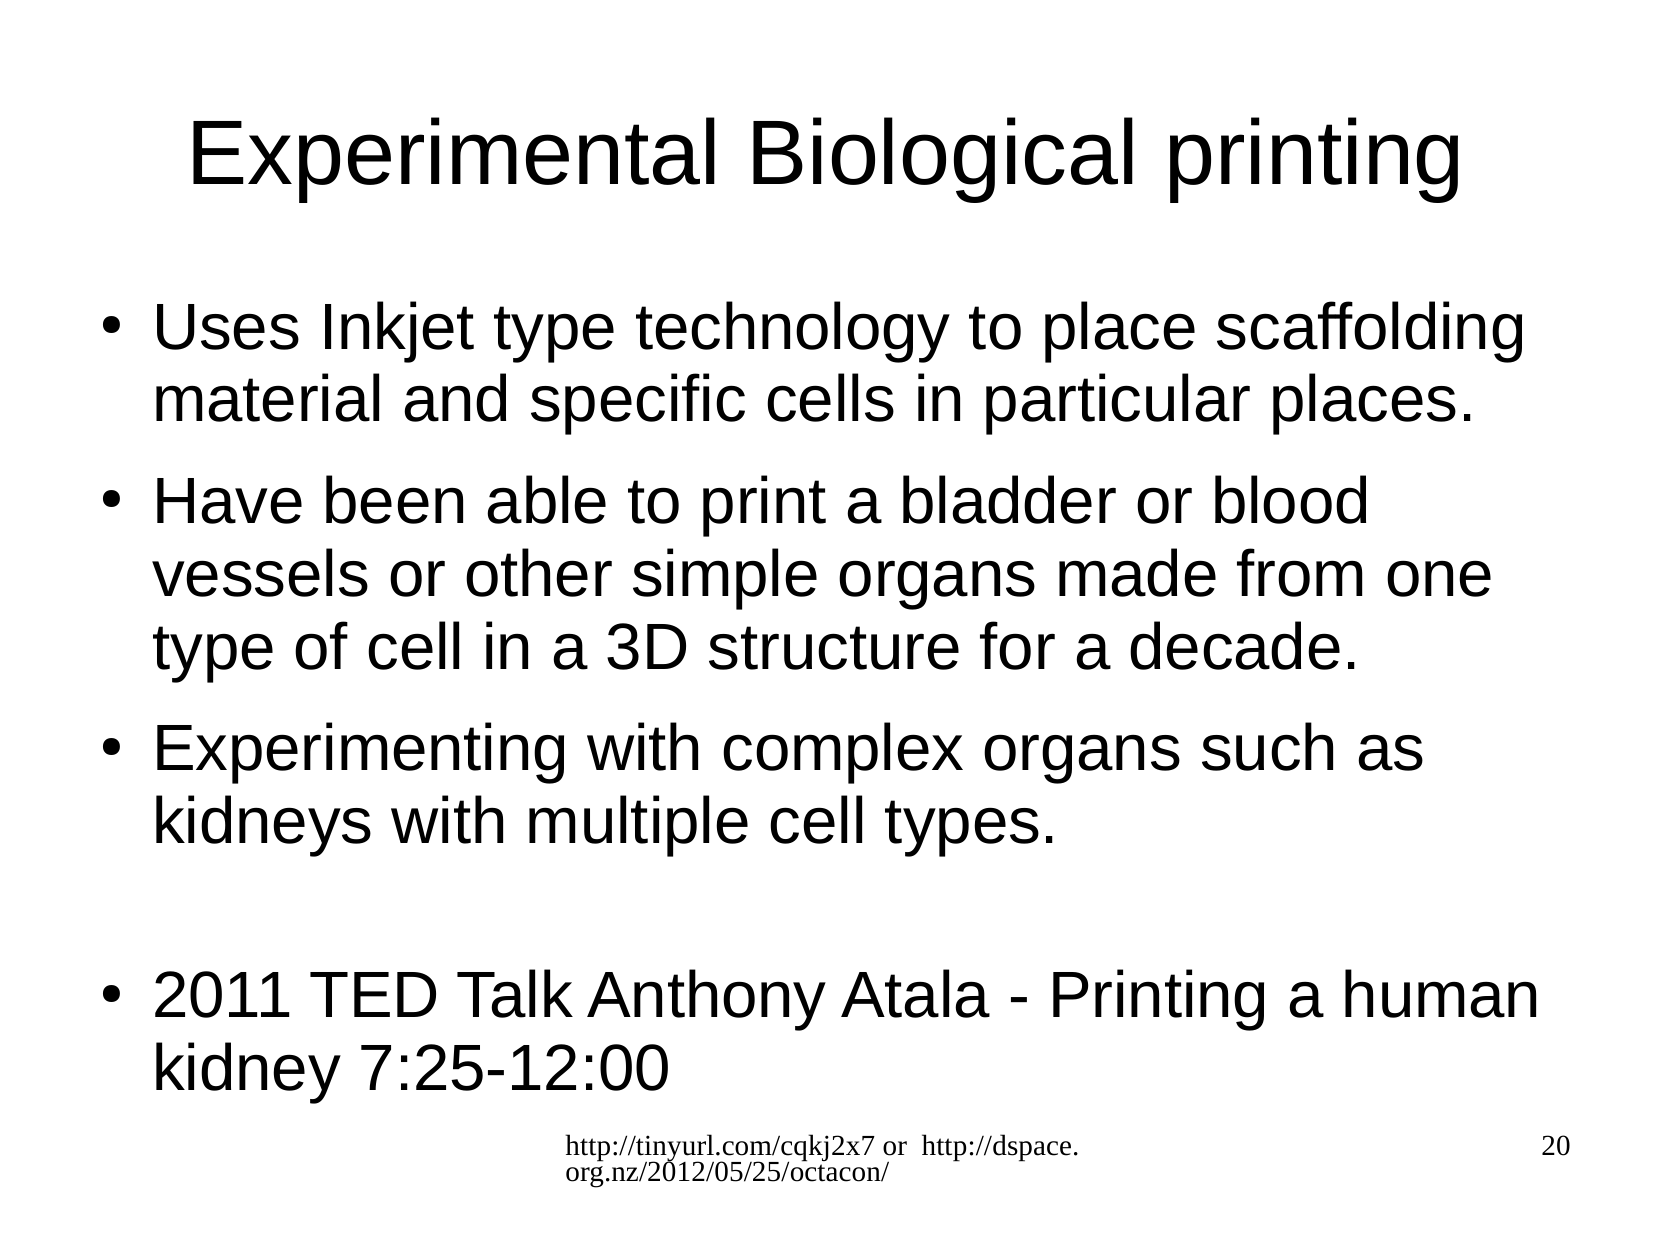

# Experimental Biological printing
Uses Inkjet type technology to place scaffolding material and specific cells in particular places.
Have been able to print a bladder or blood vessels or other simple organs made from one type of cell in a 3D structure for a decade.
Experimenting with complex organs such as kidneys with multiple cell types.
2011 TED Talk Anthony Atala - Printing a human kidney 7:25-12:00
http://tinyurl.com/cqkj2x7 or http://dspace.org.nz/2012/05/25/octacon/
20